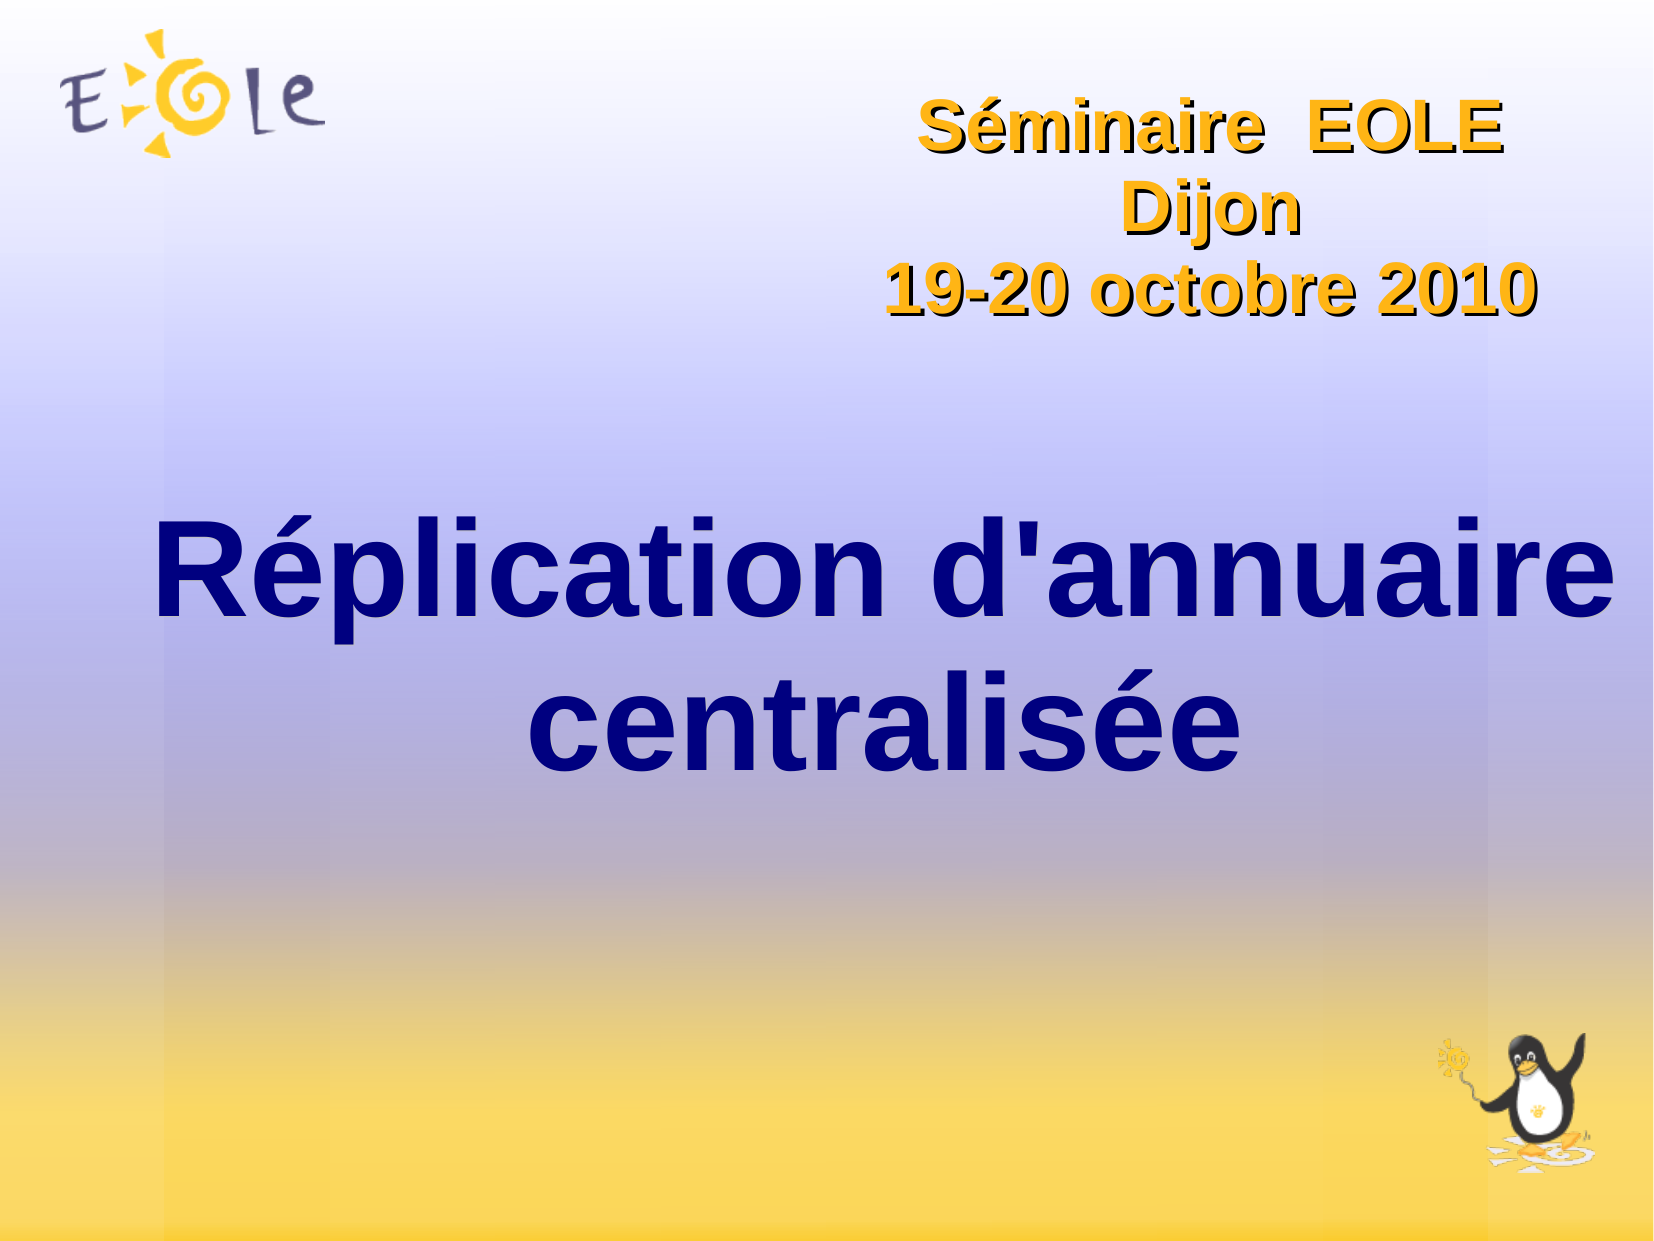

# Séminaire EOLE Dijon 19-20 octobre 2010
Réplication d'annuaire
centralisée